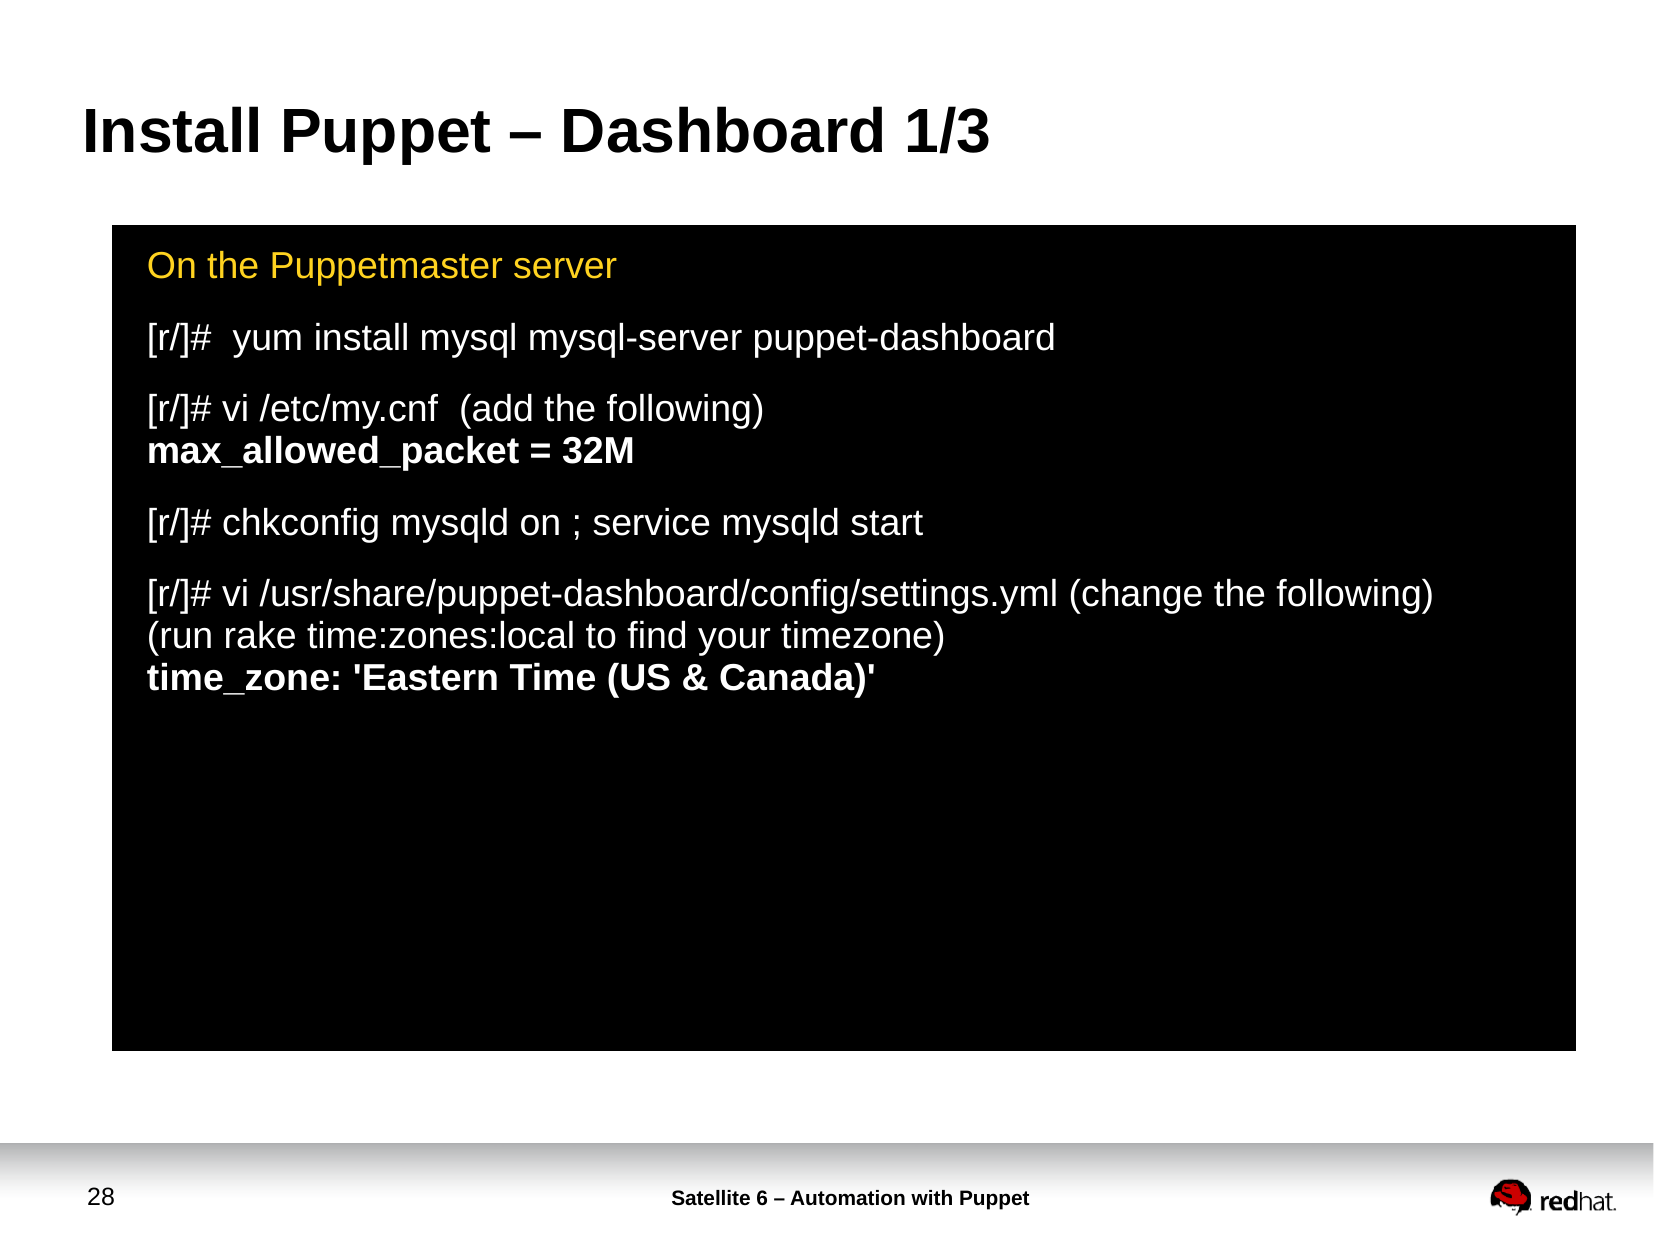

# Install Puppet – Dashboard 1/3
On the Puppetmaster server
[r/]# yum install mysql mysql-server puppet-dashboard
[r/]# vi /etc/my.cnf (add the following)
max_allowed_packet = 32M
[r/]# chkconfig mysqld on ; service mysqld start
[r/]# vi /usr/share/puppet-dashboard/config/settings.yml (change the following)
(run rake time:zones:local to find your timezone)
time_zone: 'Eastern Time (US & Canada)'